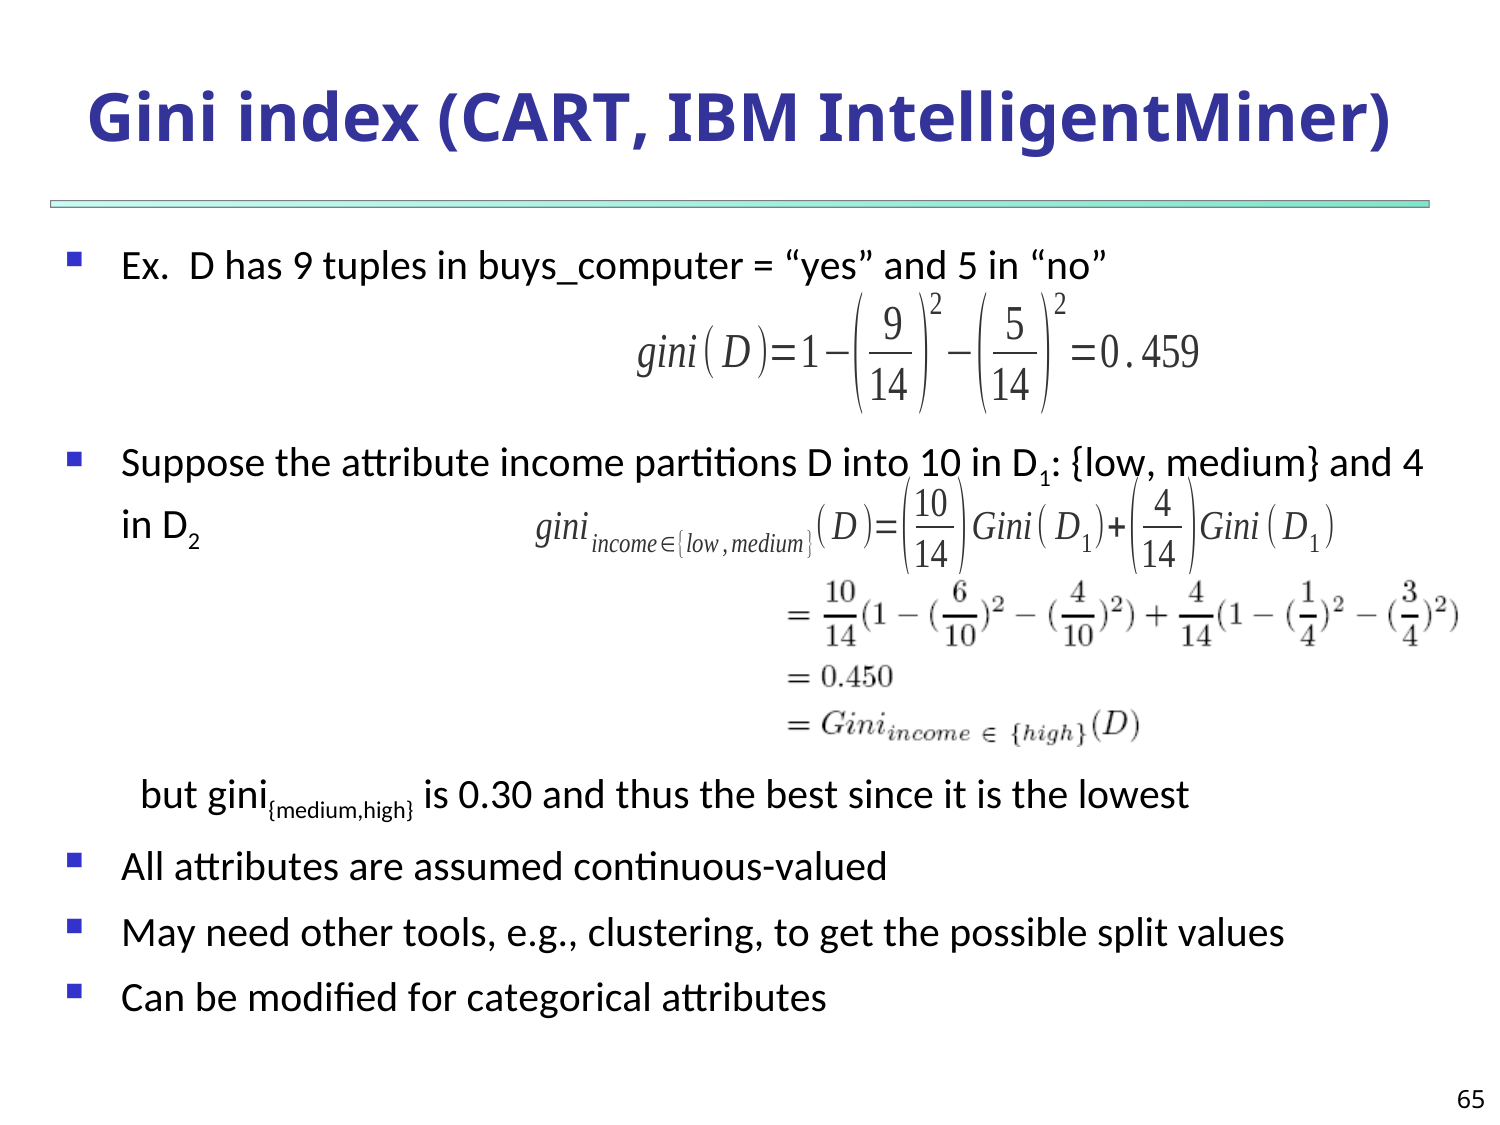

# Gini index (CART, IBM IntelligentMiner)
Ex. D has 9 tuples in buys_computer = “yes” and 5 in “no”
Suppose the attribute income partitions D into 10 in D1: {low, medium} and 4 in D2
but gini{medium,high} is 0.30 and thus the best since it is the lowest
All attributes are assumed continuous-valued
May need other tools, e.g., clustering, to get the possible split values
Can be modified for categorical attributes